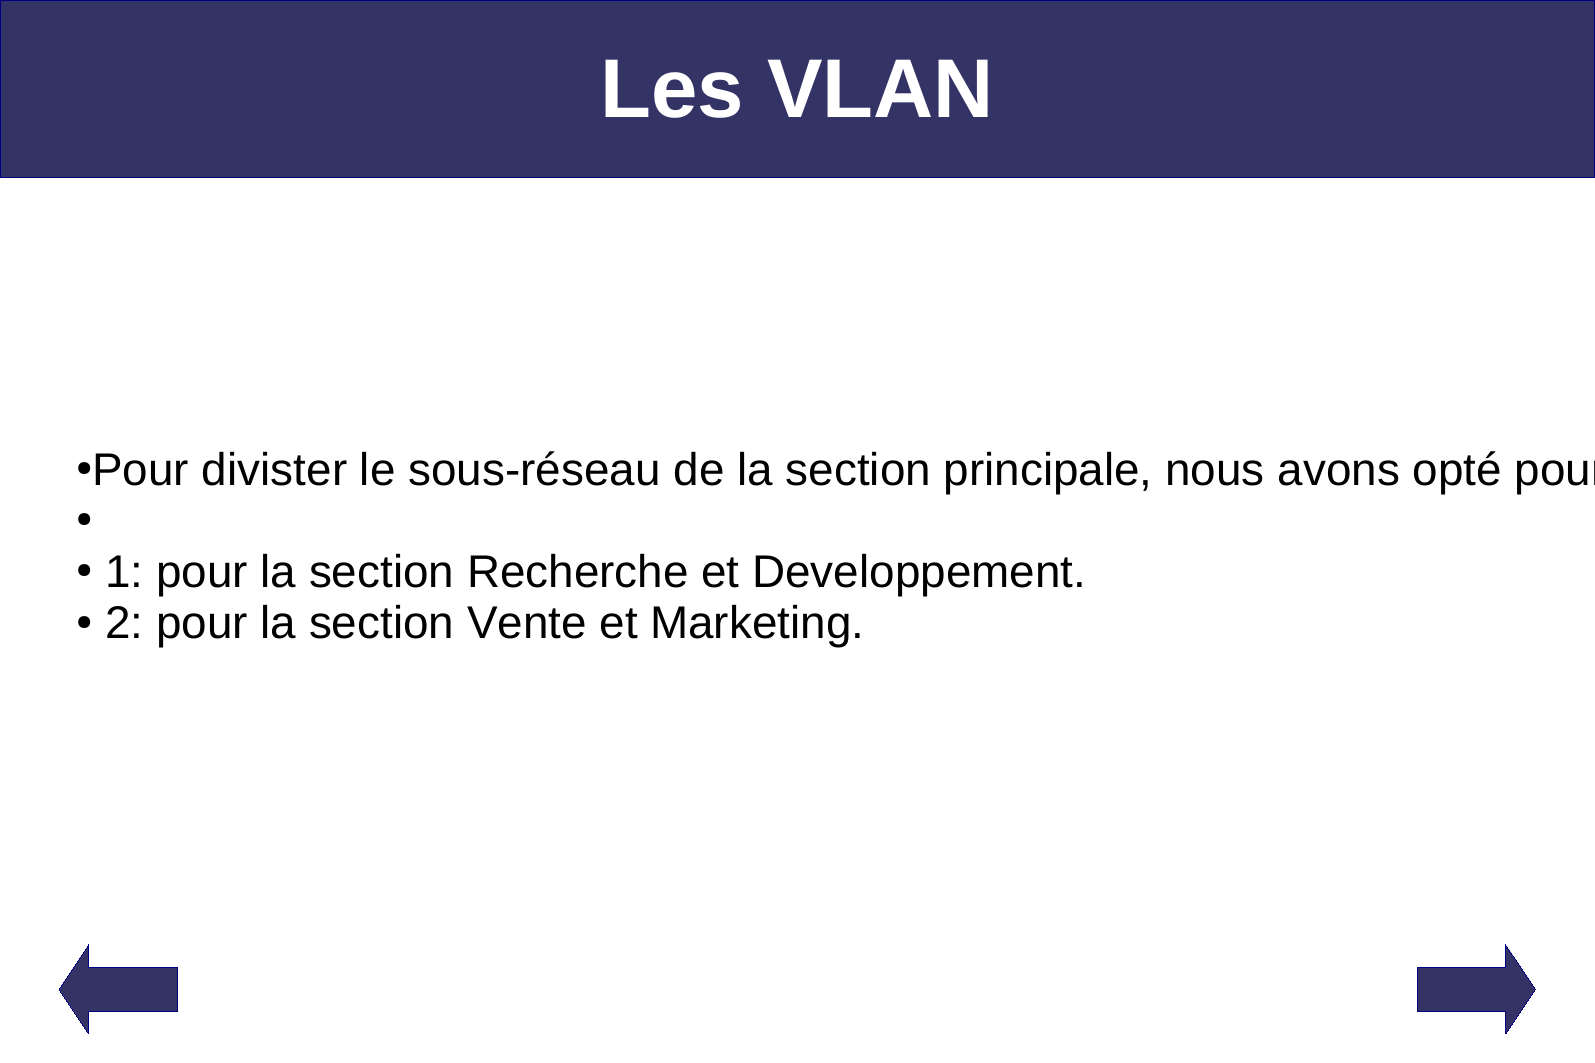

Les VLAN
Pour divister le sous-réseau de la section principale, nous avons opté pour 2 VLAN:
 1: pour la section Recherche et Developpement.
 2: pour la section Vente et Marketing.